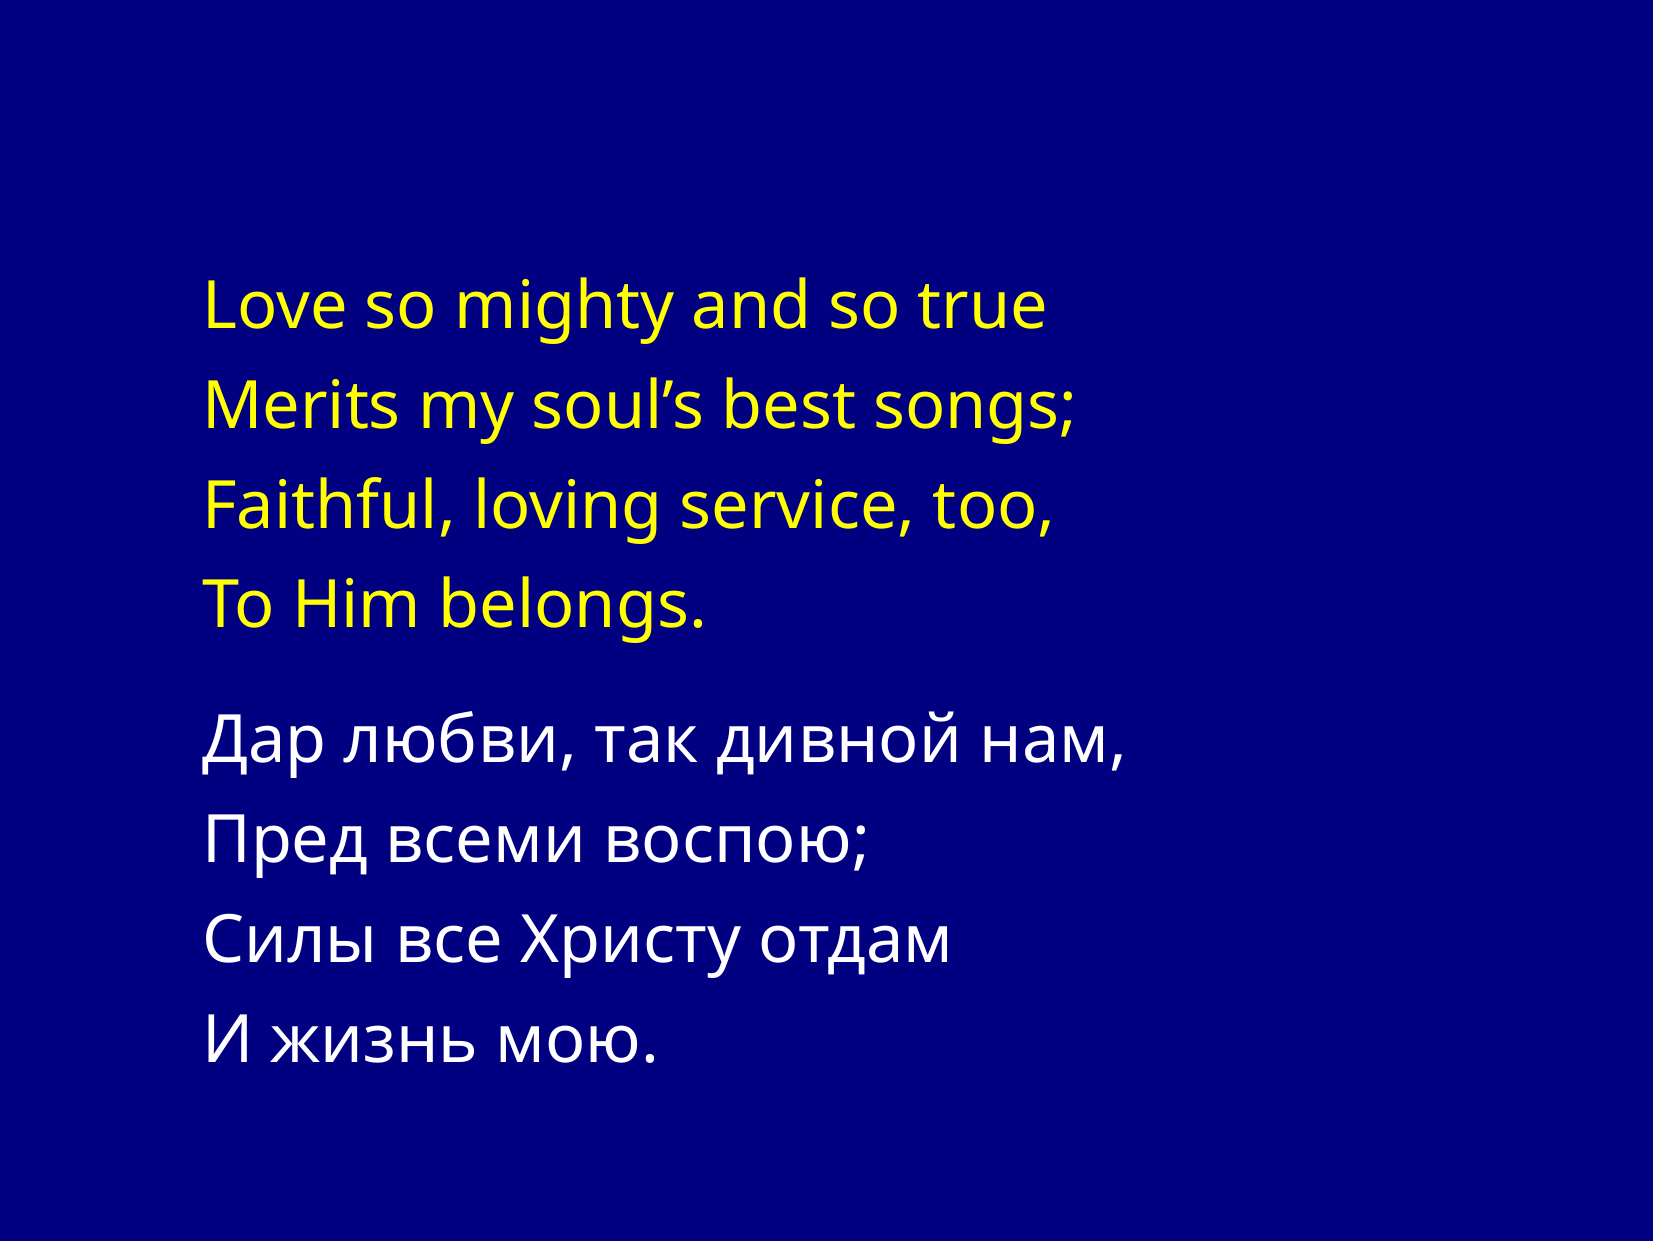

Love so mighty and so true
	Merits my soul’s best songs;
	Faithful, loving service, too,
	To Him belongs.
	Дар любви, так дивной нам,
	Пред всеми воспою;
	Силы все Христу отдам
	И жизнь мою.